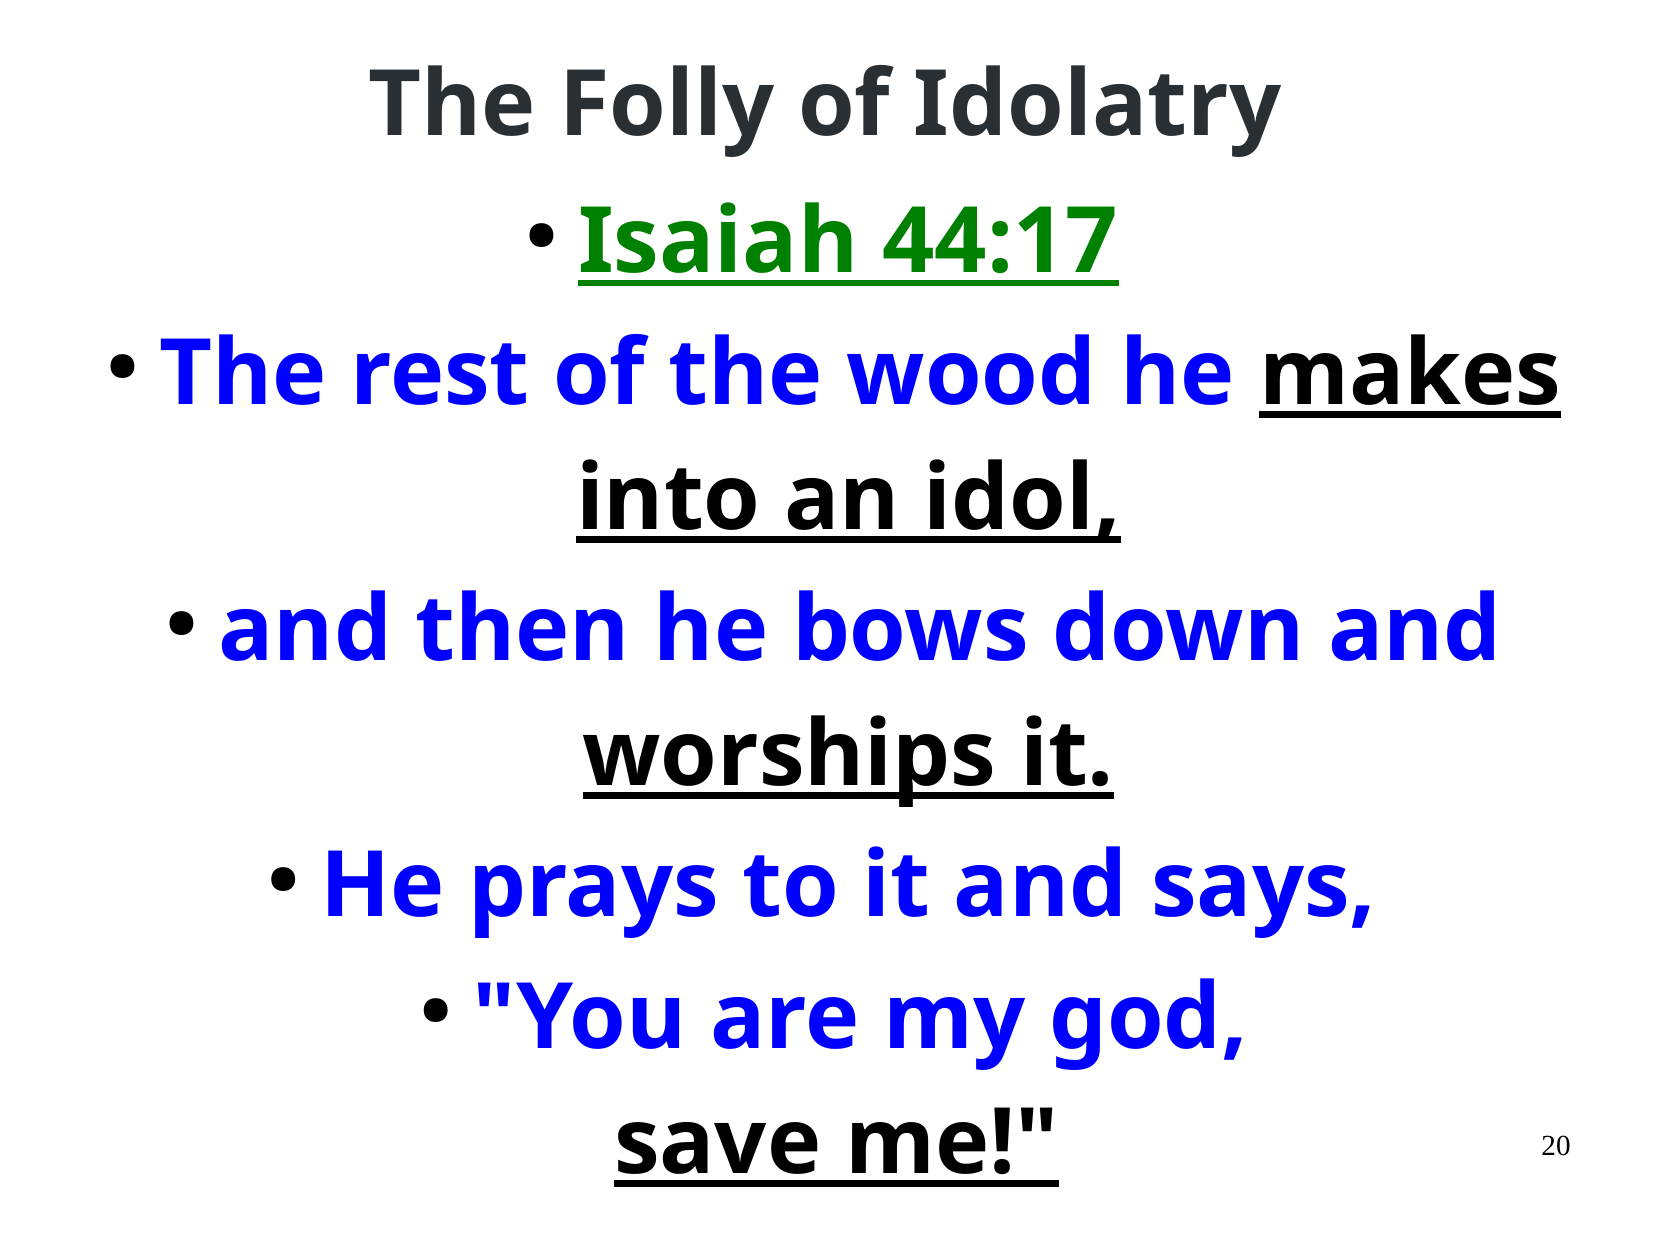

# The Folly of Idolatry
Isaiah 44:17
The rest of the wood he makes into an idol,
and then he bows down and worships it.
He prays to it and says,
"You are my god,
save me!"
20